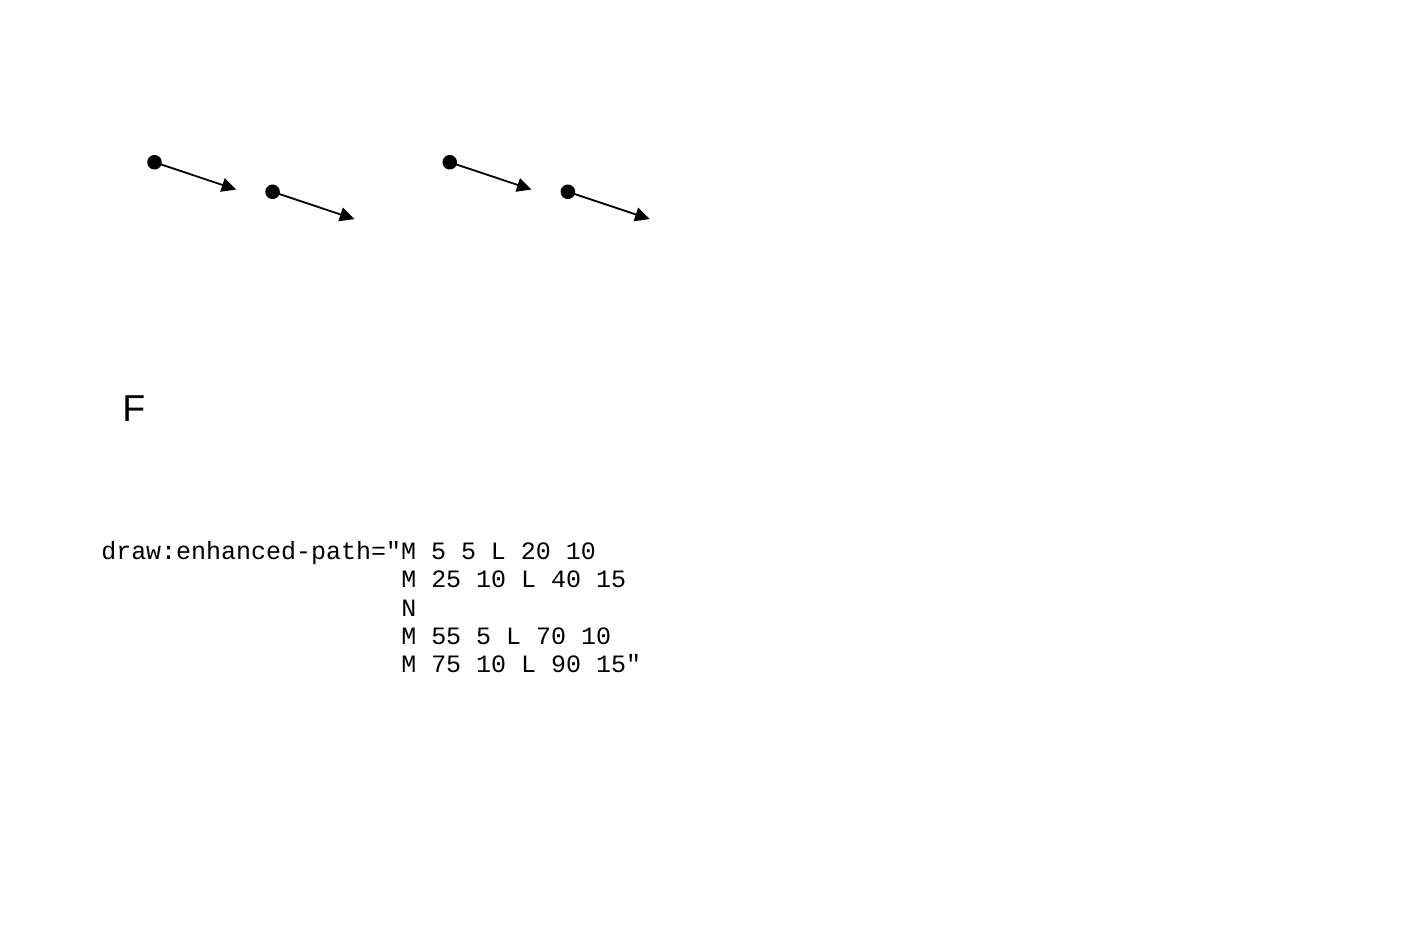

F
draw:enhanced-path="M 5 5 L 20 10
 M 25 10 L 40 15
 N
 M 55 5 L 70 10
 M 75 10 L 90 15"